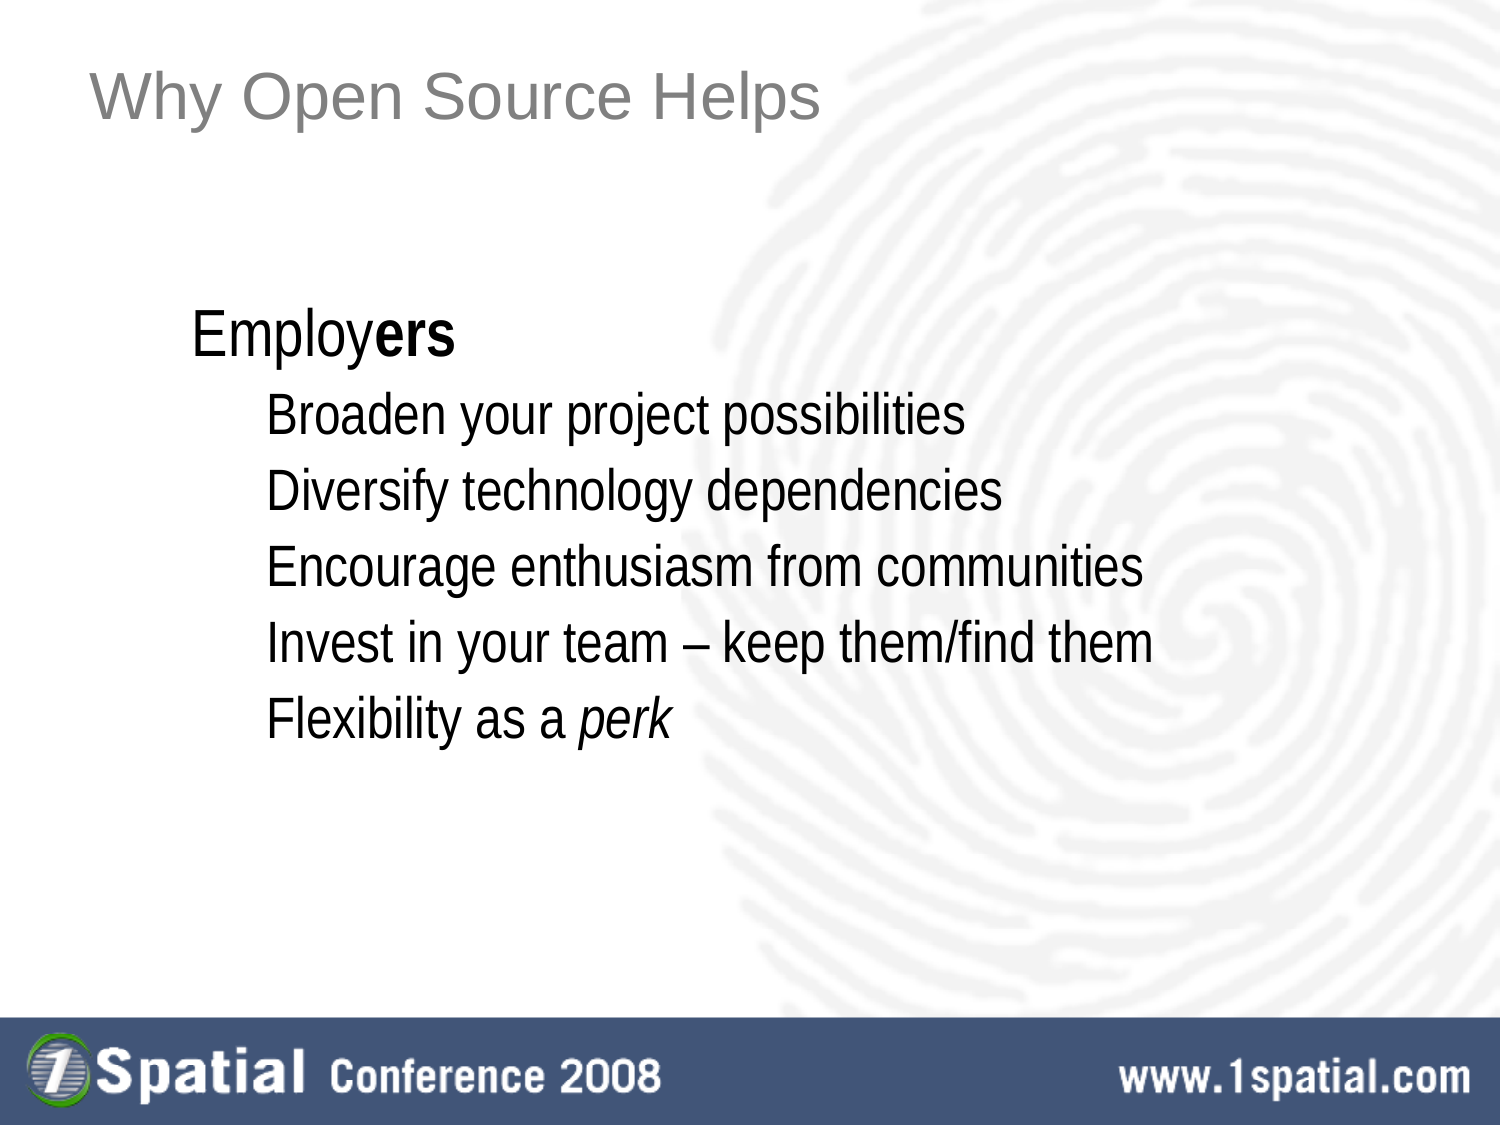

Why Open Source Helps
# Employers
Broaden your project possibilities
Diversify technology dependencies
Encourage enthusiasm from communities
Invest in your team – keep them/find them
Flexibility as a perk